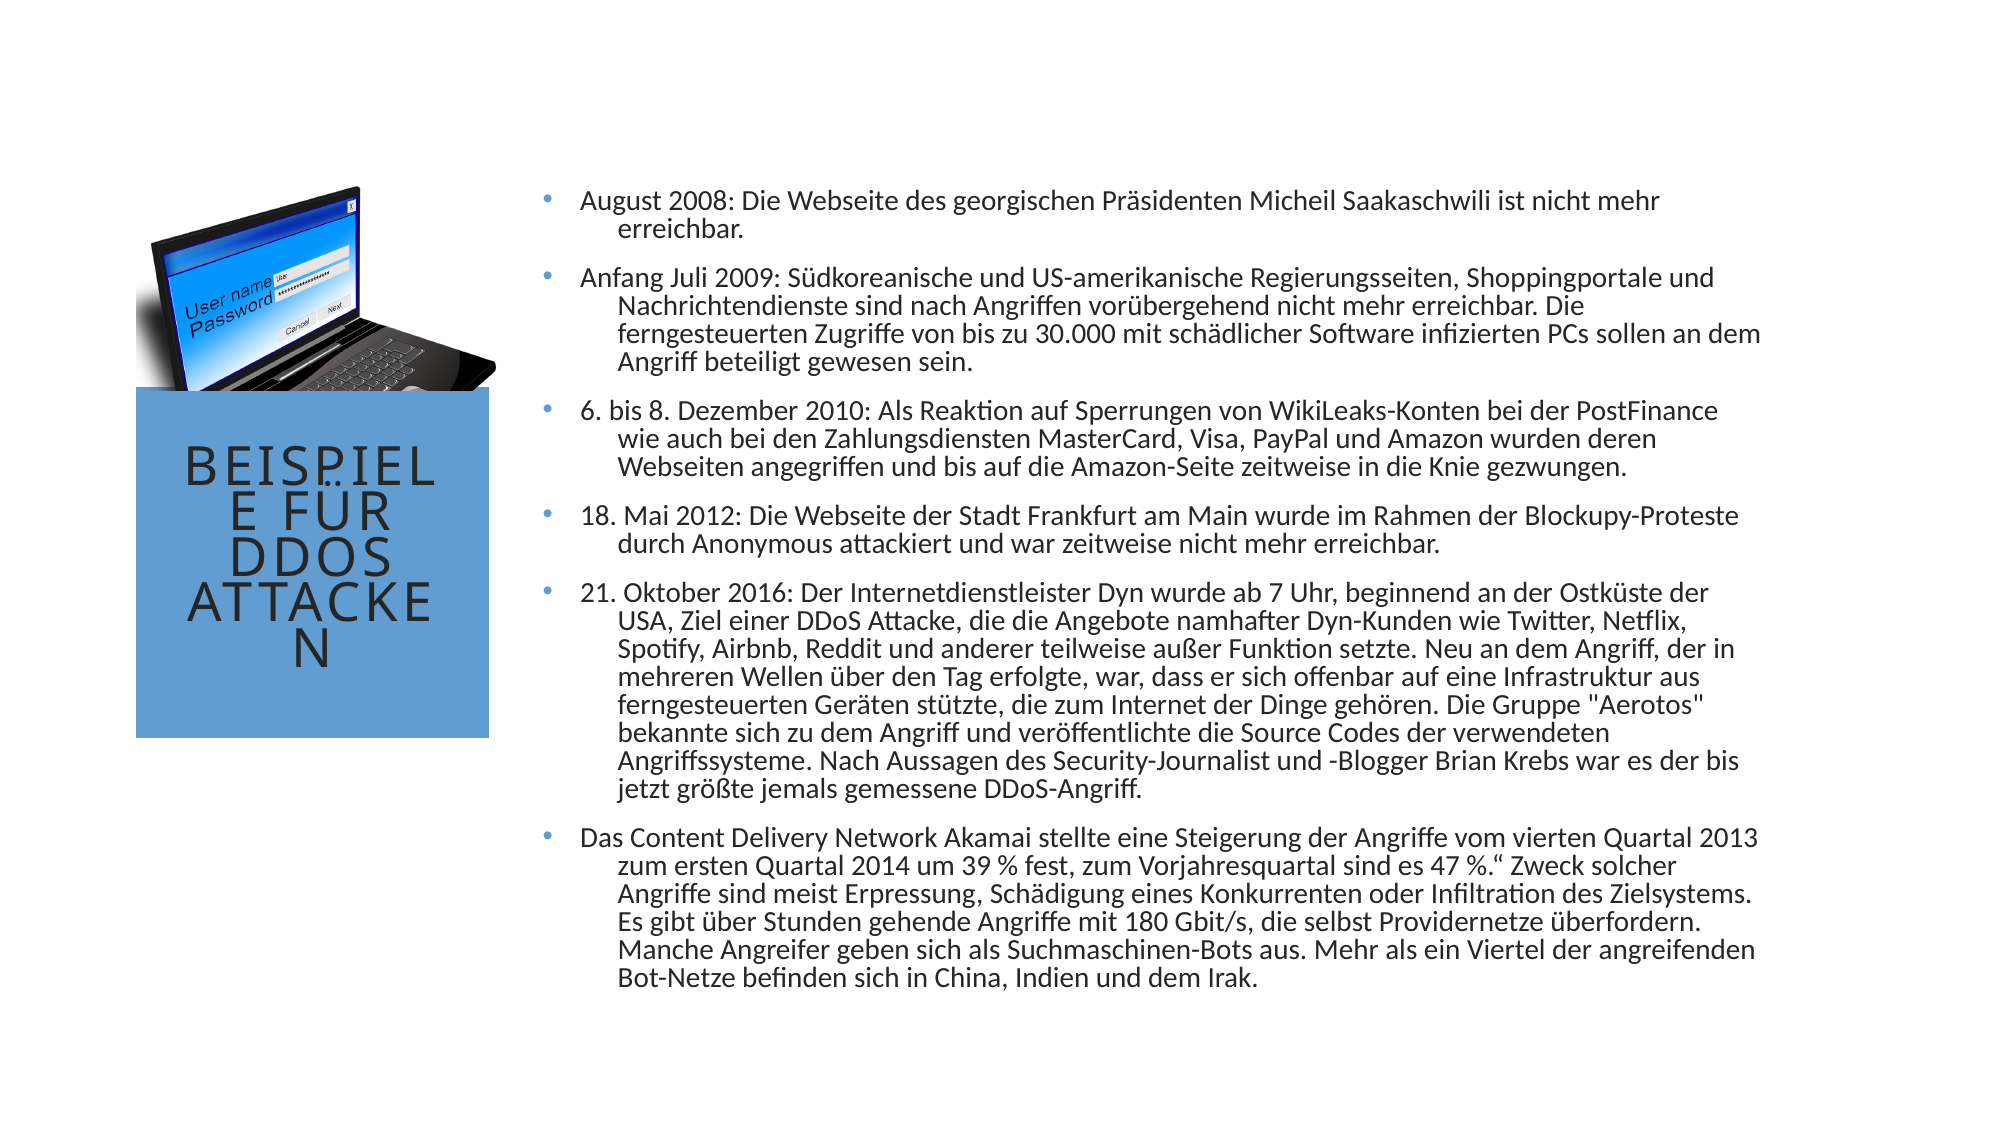

# August 2008: Die Webseite des georgischen Präsidenten Micheil Saakaschwili ist nicht mehr erreichbar.
Anfang Juli 2009: Südkoreanische und US-amerikanische Regierungsseiten, Shoppingportale und Nachrichtendienste sind nach Angriffen vorübergehend nicht mehr erreichbar. Die ferngesteuerten Zugriffe von bis zu 30.000 mit schädlicher Software infizierten PCs sollen an dem Angriff beteiligt gewesen sein.
6. bis 8. Dezember 2010: Als Reaktion auf Sperrungen von WikiLeaks-Konten bei der PostFinance wie auch bei den Zahlungsdiensten MasterCard, Visa, PayPal und Amazon wurden deren Webseiten angegriffen und bis auf die Amazon-Seite zeitweise in die Knie gezwungen.
18. Mai 2012: Die Webseite der Stadt Frankfurt am Main wurde im Rahmen der Blockupy-Proteste durch Anonymous attackiert und war zeitweise nicht mehr erreichbar.
21. Oktober 2016: Der Internetdienstleister Dyn wurde ab 7 Uhr, beginnend an der Ostküste der USA, Ziel einer DDoS Attacke, die die Angebote namhafter Dyn-Kunden wie Twitter, Netflix, Spotify, Airbnb, Reddit und anderer teilweise außer Funktion setzte. Neu an dem Angriff, der in mehreren Wellen über den Tag erfolgte, war, dass er sich offenbar auf eine Infrastruktur aus ferngesteuerten Geräten stützte, die zum Internet der Dinge gehören. Die Gruppe "Aerotos" bekannte sich zu dem Angriff und veröffentlichte die Source Codes der verwendeten Angriffssysteme. Nach Aussagen des Security-Journalist und -Blogger Brian Krebs war es der bis jetzt größte jemals gemessene DDoS-Angriff.
Das Content Delivery Network Akamai stellte eine Steigerung der Angriffe vom vierten Quartal 2013 zum ersten Quartal 2014 um 39 % fest, zum Vorjahresquartal sind es 47 %.“ Zweck solcher Angriffe sind meist Erpressung, Schädigung eines Konkurrenten oder Infiltration des Zielsystems. Es gibt über Stunden gehende Angriffe mit 180 Gbit/s, die selbst Providernetze überfordern. Manche Angreifer geben sich als Suchmaschinen-Bots aus. Mehr als ein Viertel der angreifenden Bot-Netze befinden sich in China, Indien und dem Irak.
Beispiele für ddos attacken